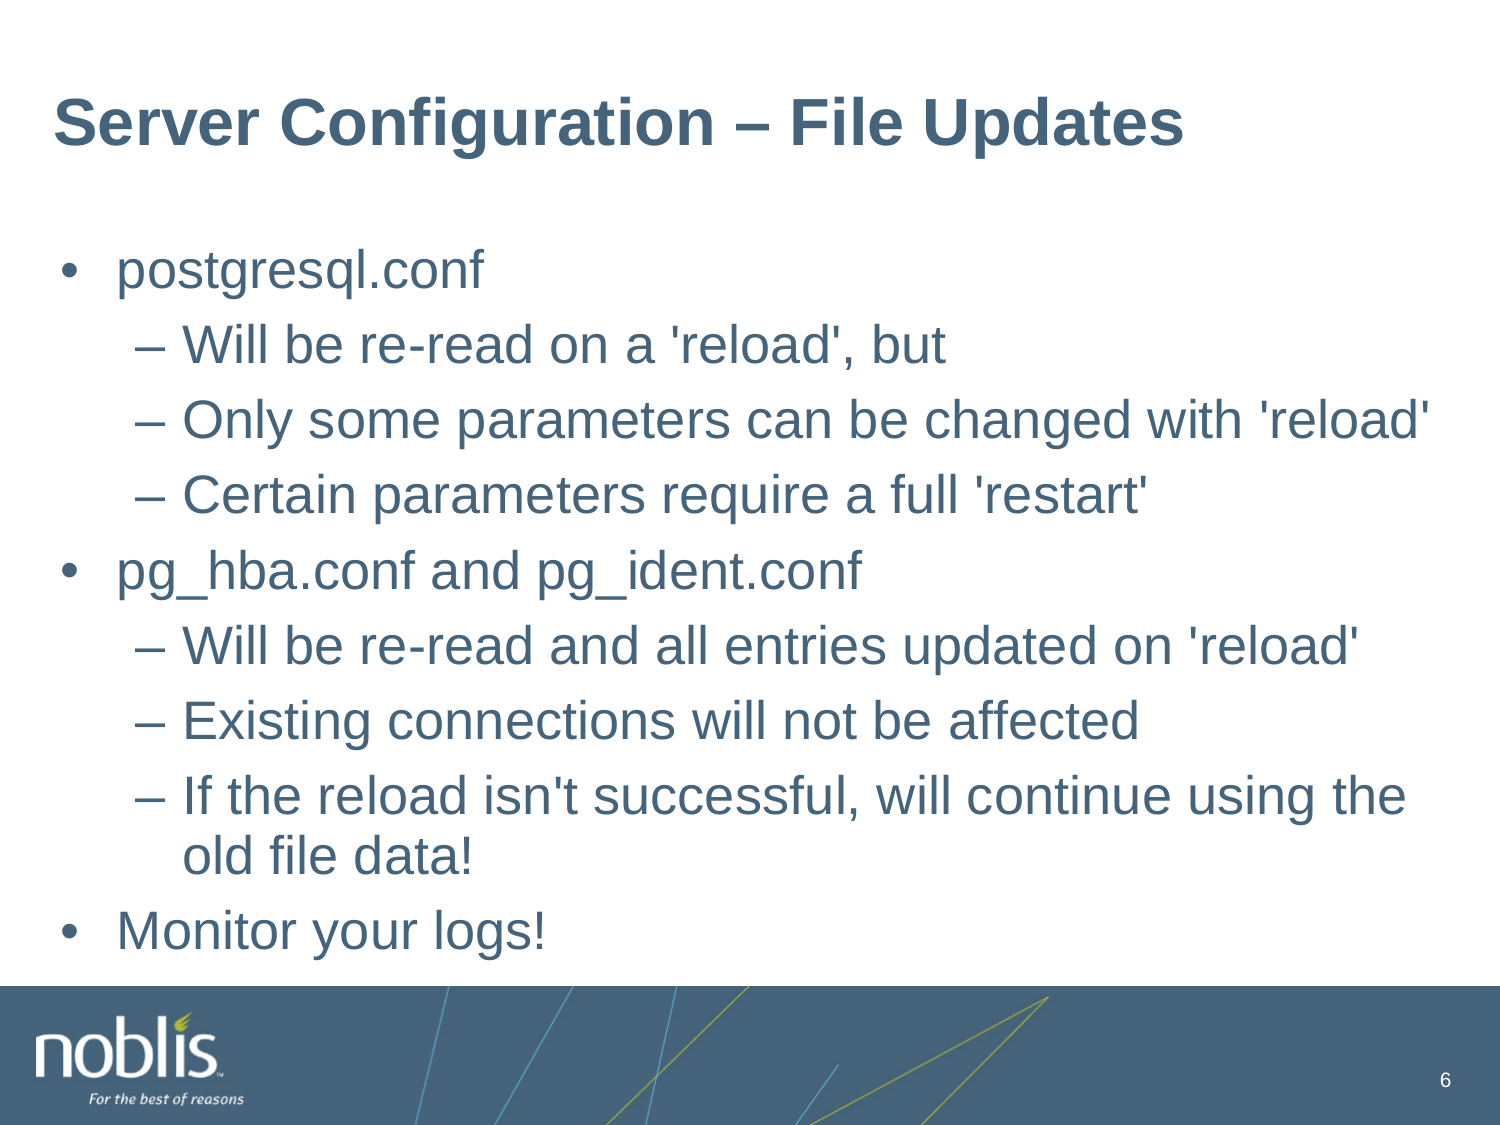

# Server Configuration – File Updates
postgresql.conf
Will be re-read on a 'reload', but
Only some parameters can be changed with 'reload'
Certain parameters require a full 'restart'
pg_hba.conf and pg_ident.conf
Will be re-read and all entries updated on 'reload'
Existing connections will not be affected
If the reload isn't successful, will continue using the old file data!
Monitor your logs!